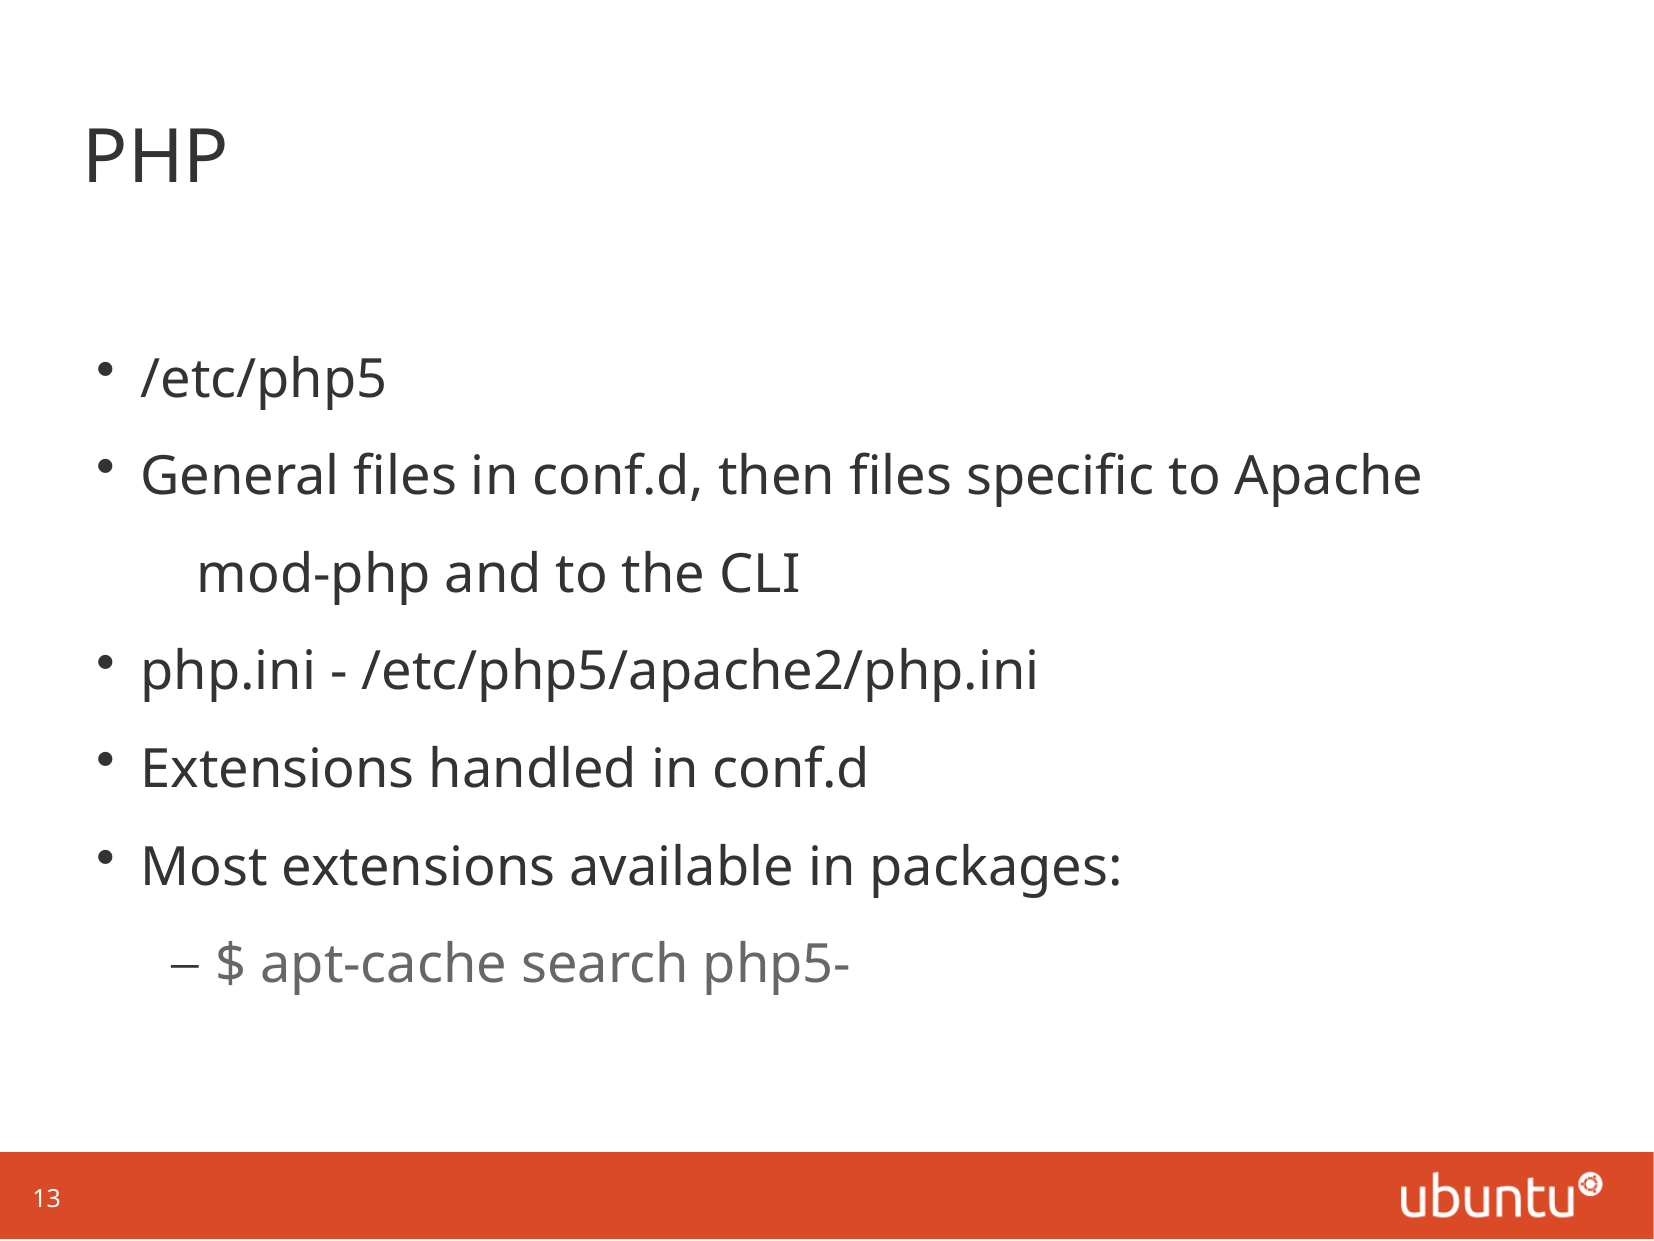

# PHP
/etc/php5
General files in conf.d, then files specific to Apache mod-php and to the CLI
php.ini - /etc/php5/apache2/php.ini
Extensions handled in conf.d
Most extensions available in packages:
$ apt-cache search php5-